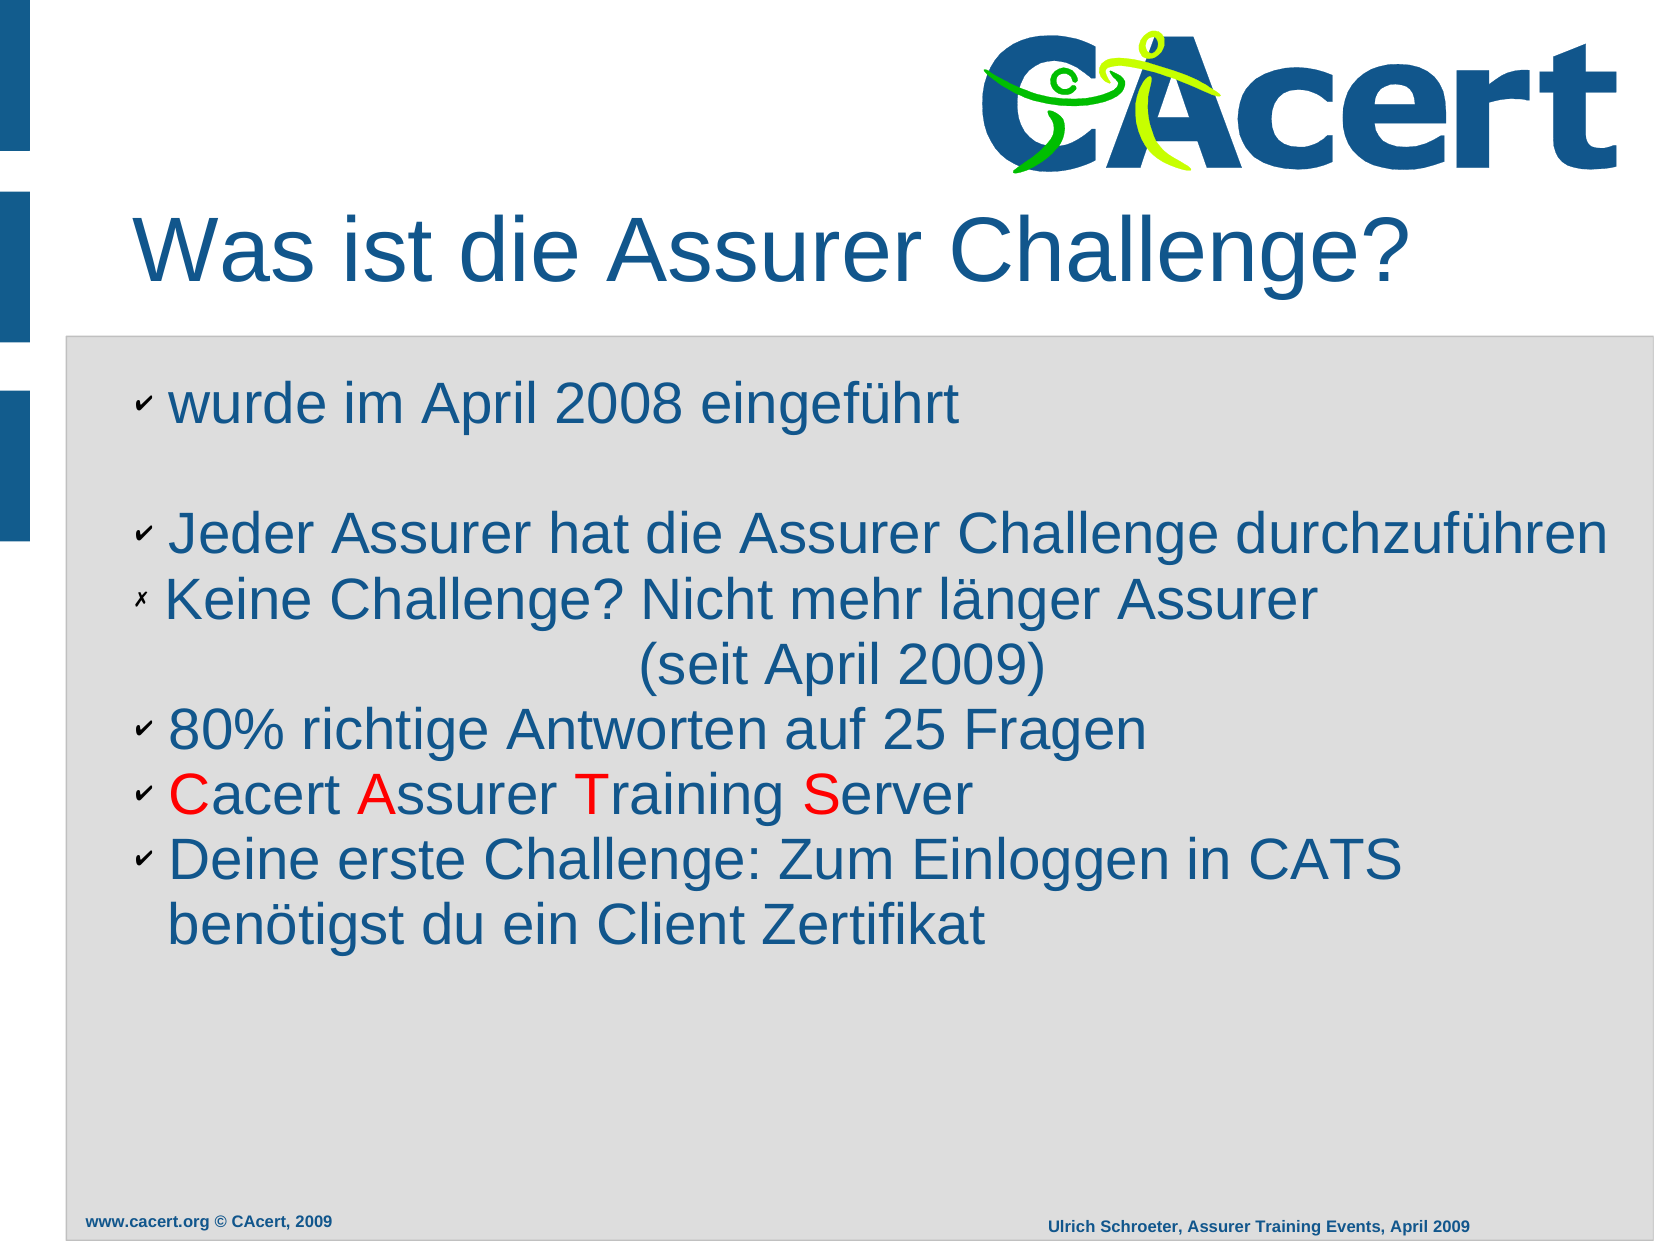

Was ist die Assurer Challenge?
 wurde im April 2008 eingeführt
 Jeder Assurer hat die Assurer Challenge durchzuführen
 Keine Challenge? Nicht mehr länger Assurer
 (seit April 2009)
 80% richtige Antworten auf 25 Fragen
 Cacert Assurer Training Server
 Deine erste Challenge: Zum Einloggen in CATS
 benötigst du ein Client Zertifikat